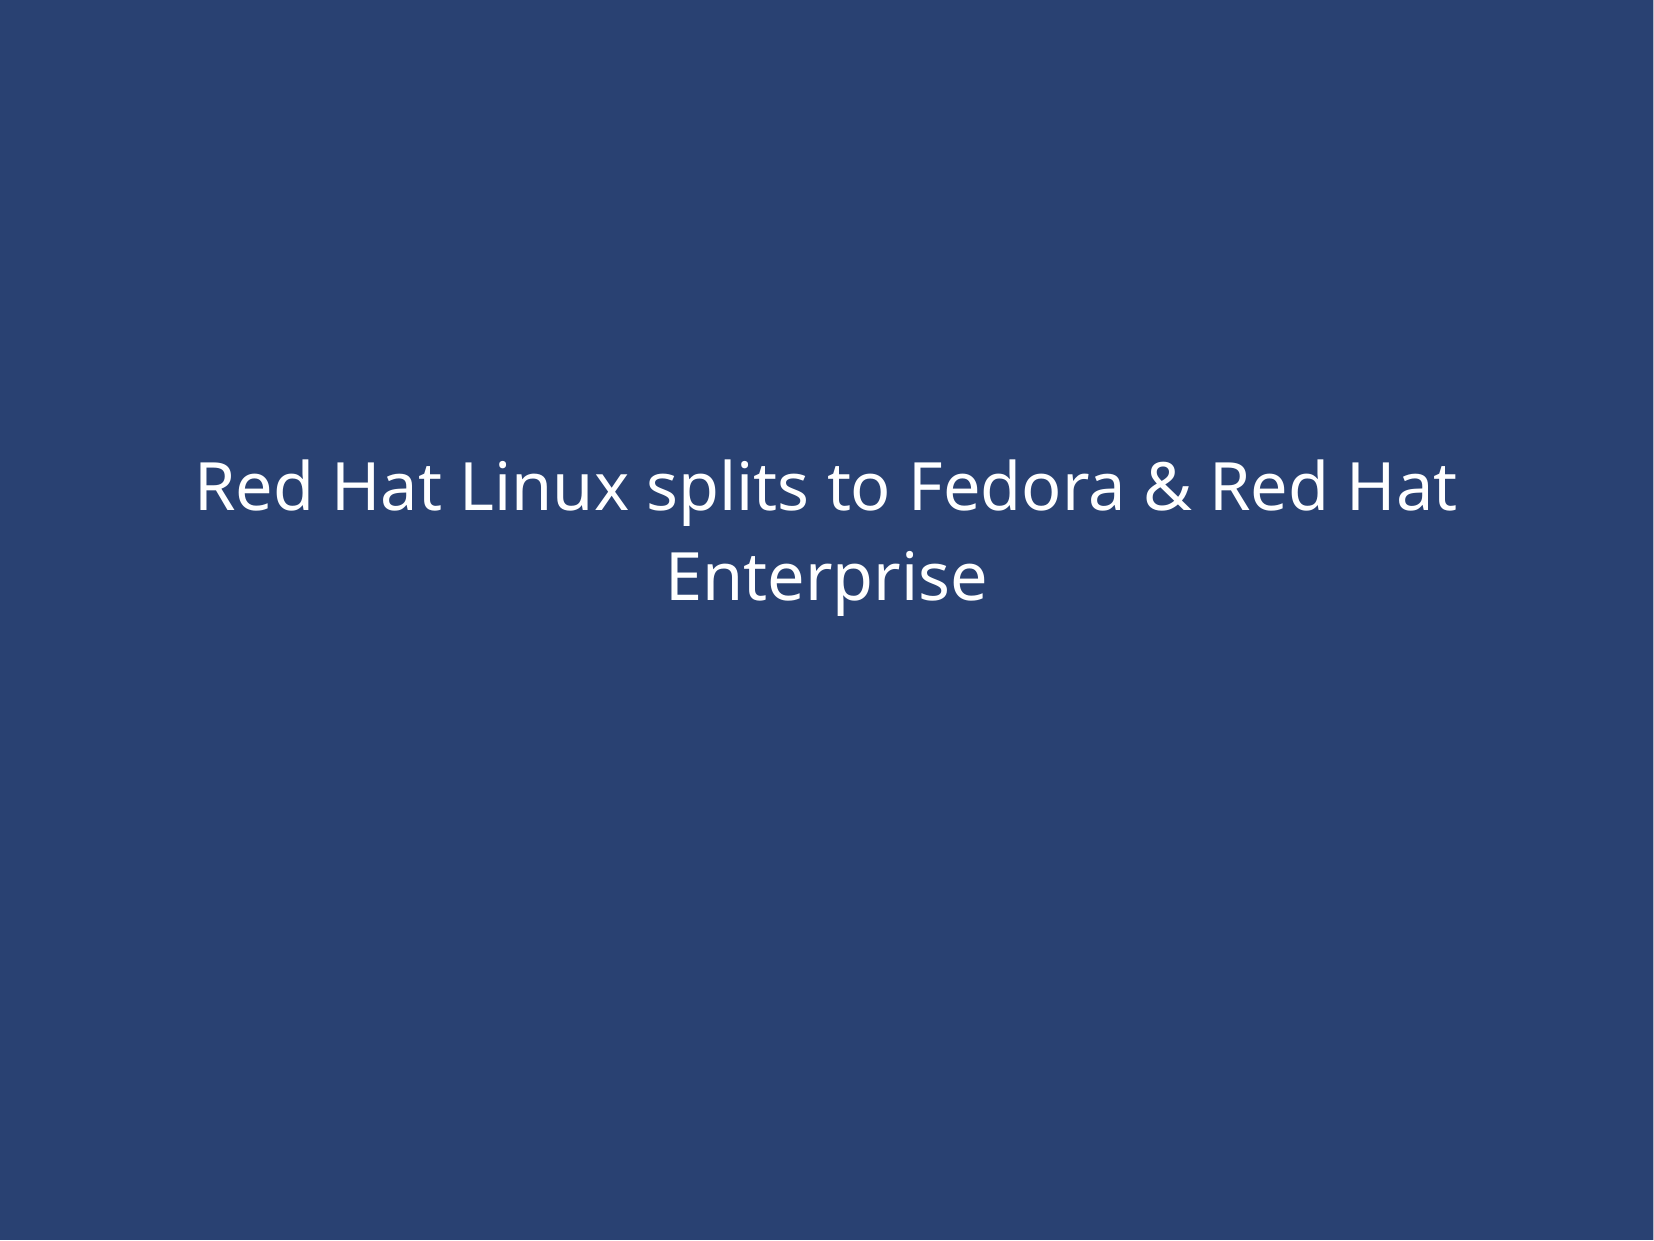

# Red Hat Linux splits to Fedora & Red Hat Enterprise